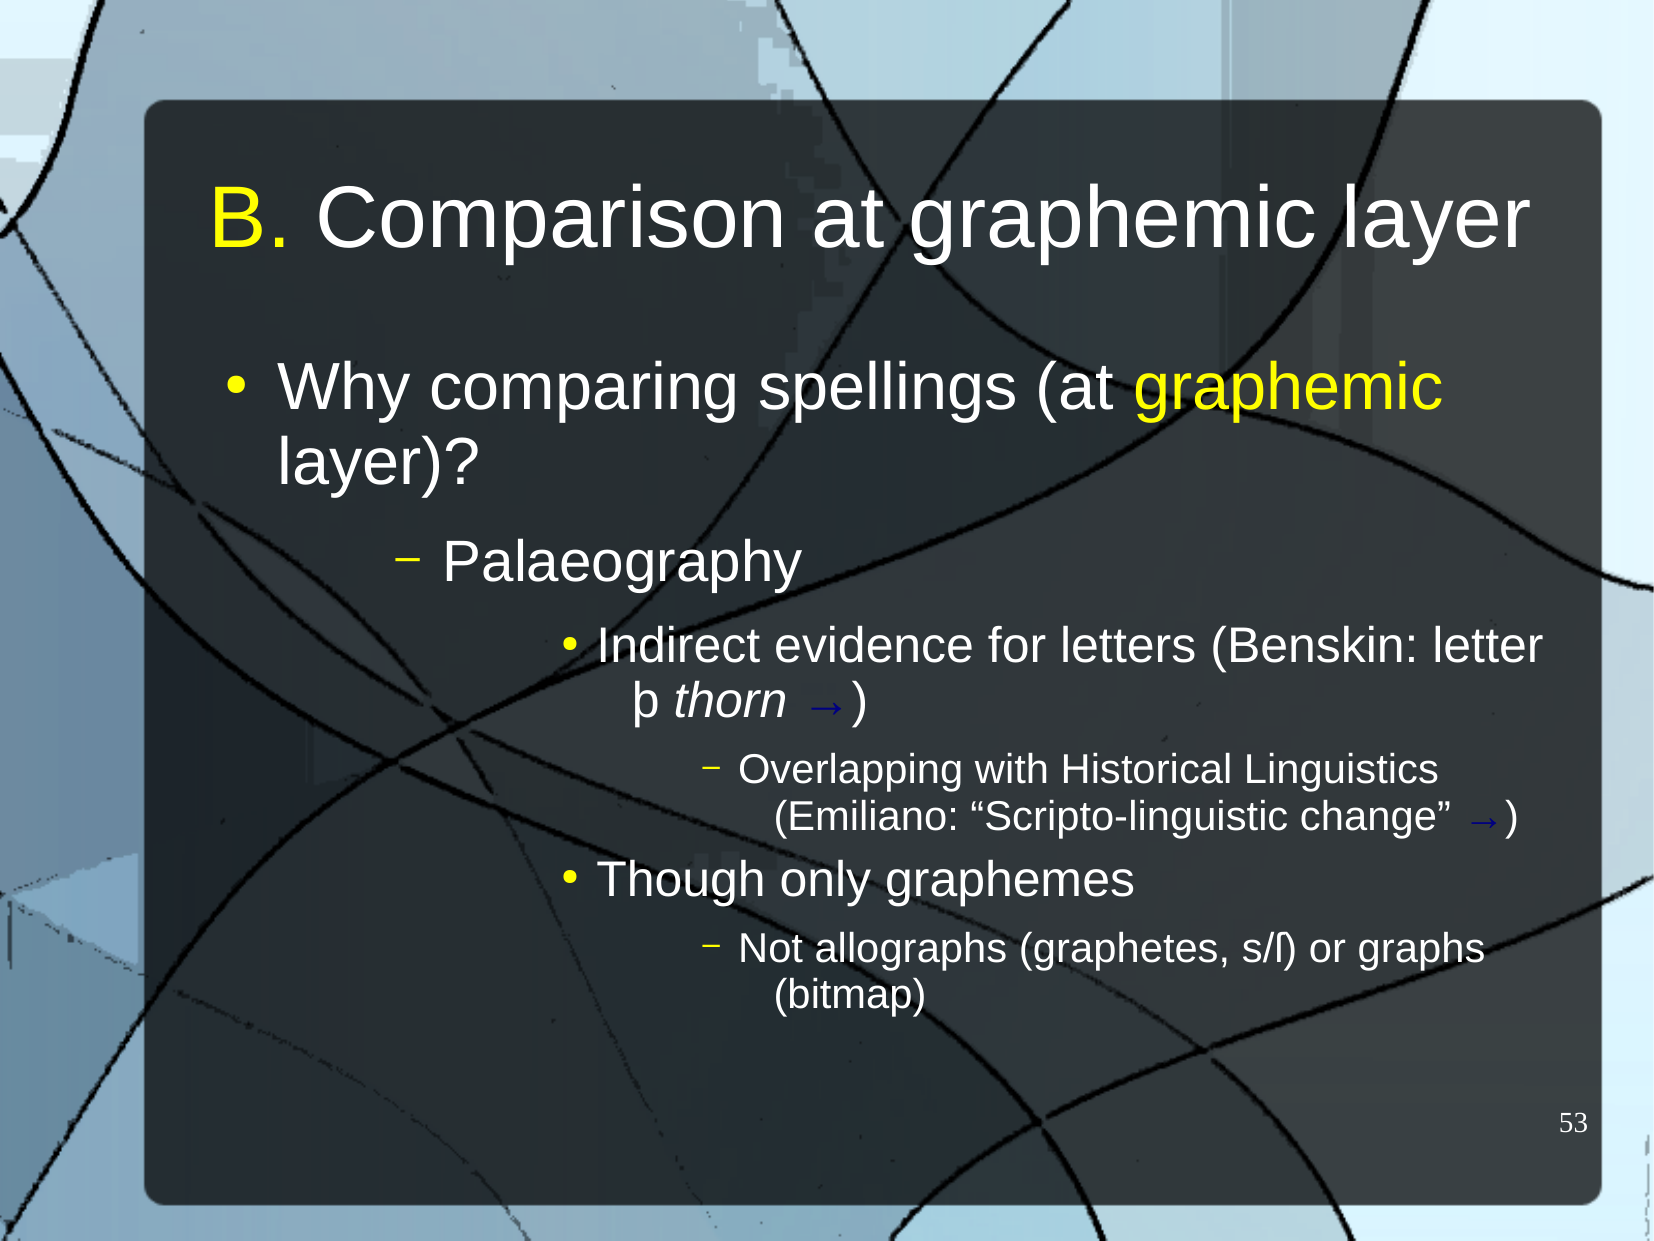

# B. Comparison at graphemic layer
Why comparing spellings (at graphemic layer)?
Palaeography
Indirect evidence for letters (Benskin: letter þ thorn →)
Overlapping with Historical Linguistics (Emiliano: “Scripto-linguistic change” →)
Though only graphemes
Not allographs (graphetes, s/ſ) or graphs (bitmap)
53